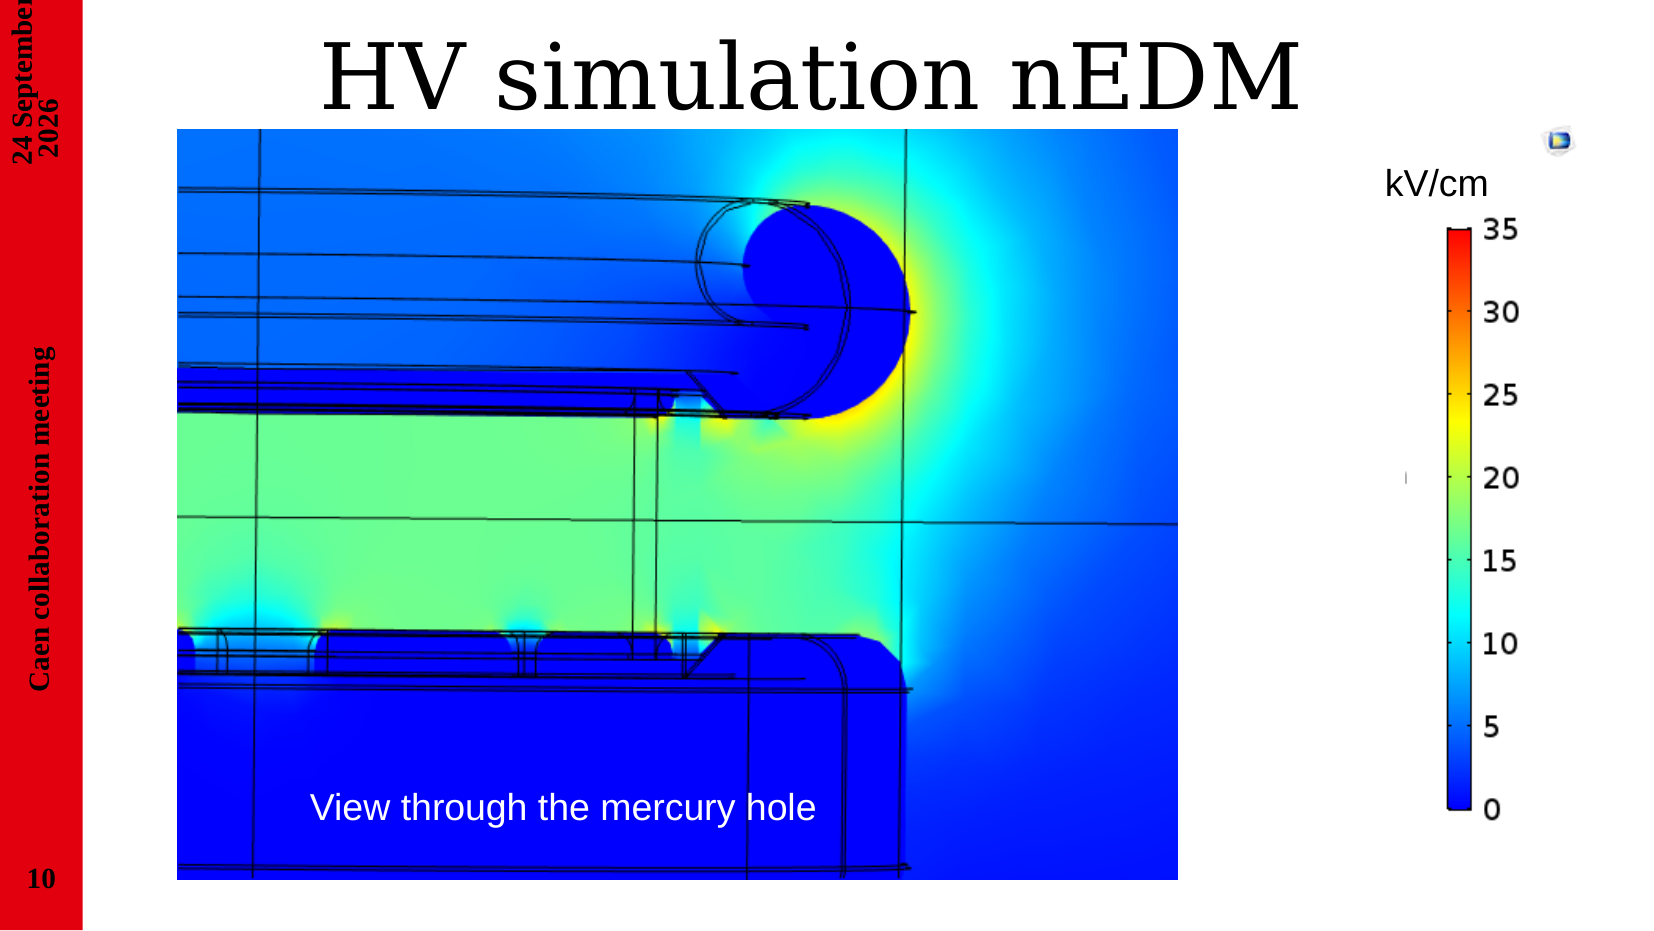

# HV simulation nEDM
kV/cm
Caen collaboration meeting
View through the mercury hole
10